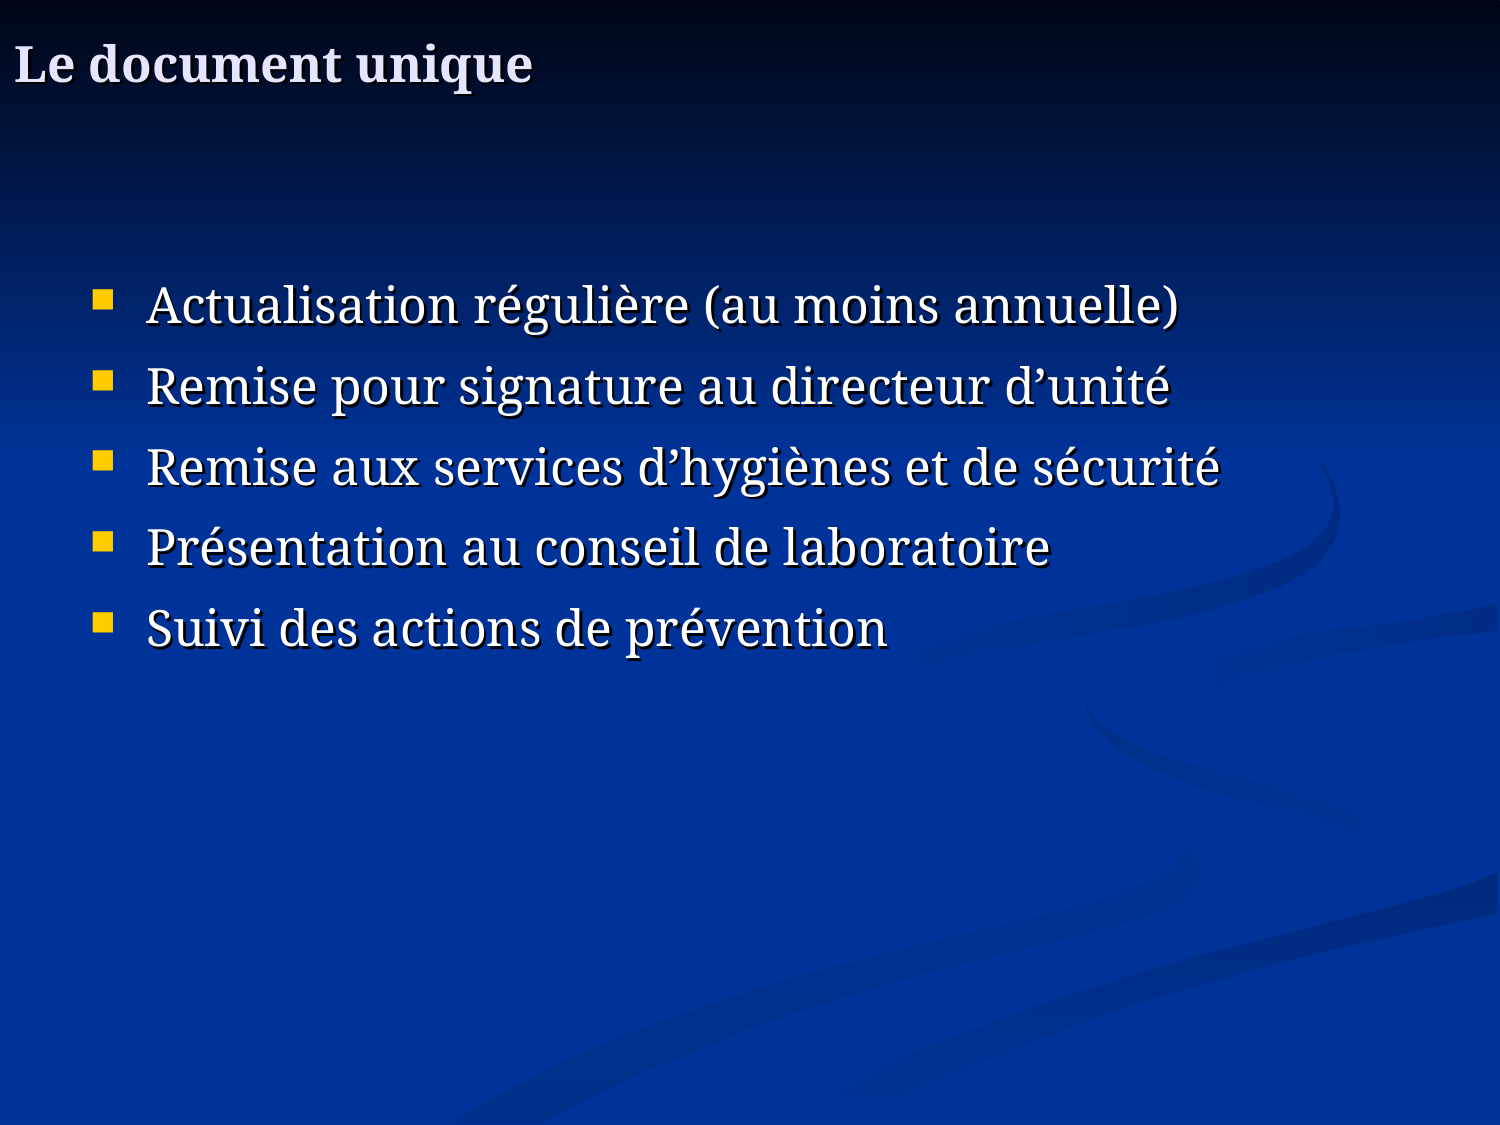

# Le document unique
Actualisation régulière (au moins annuelle)
Remise pour signature au directeur d’unité
Remise aux services d’hygiènes et de sécurité
Présentation au conseil de laboratoire
Suivi des actions de prévention